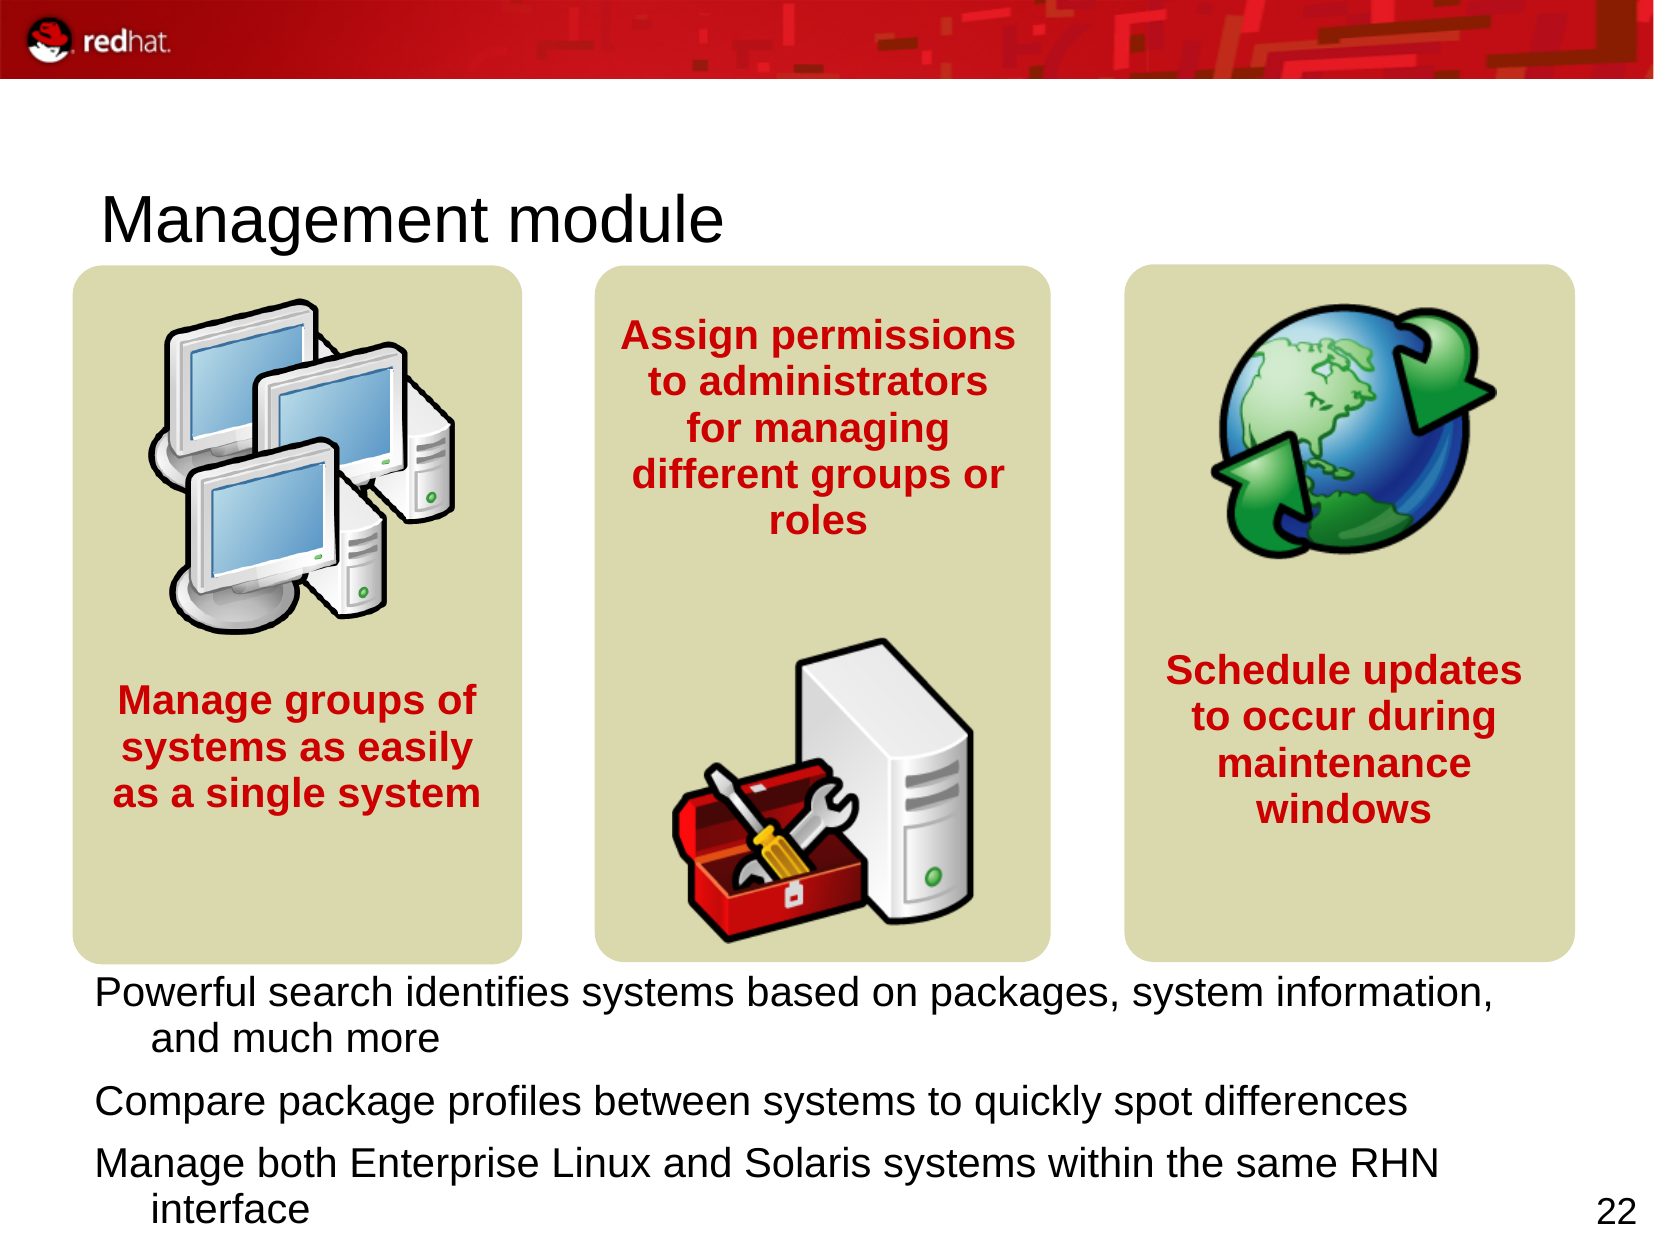

# Management module
Assign permissions to administrators for managing different groups or roles
Easily obtain
security updates, patches, and new OS versions
Schedule updates to occur during maintenance windows
Remove undesired packages
Manage groups of systems as easily as a single system
Powerful search identifies systems based on packages, system information, and much more
Compare package profiles between systems to quickly spot differences
Manage both Enterprise Linux and Solaris systems within the same RHN interface